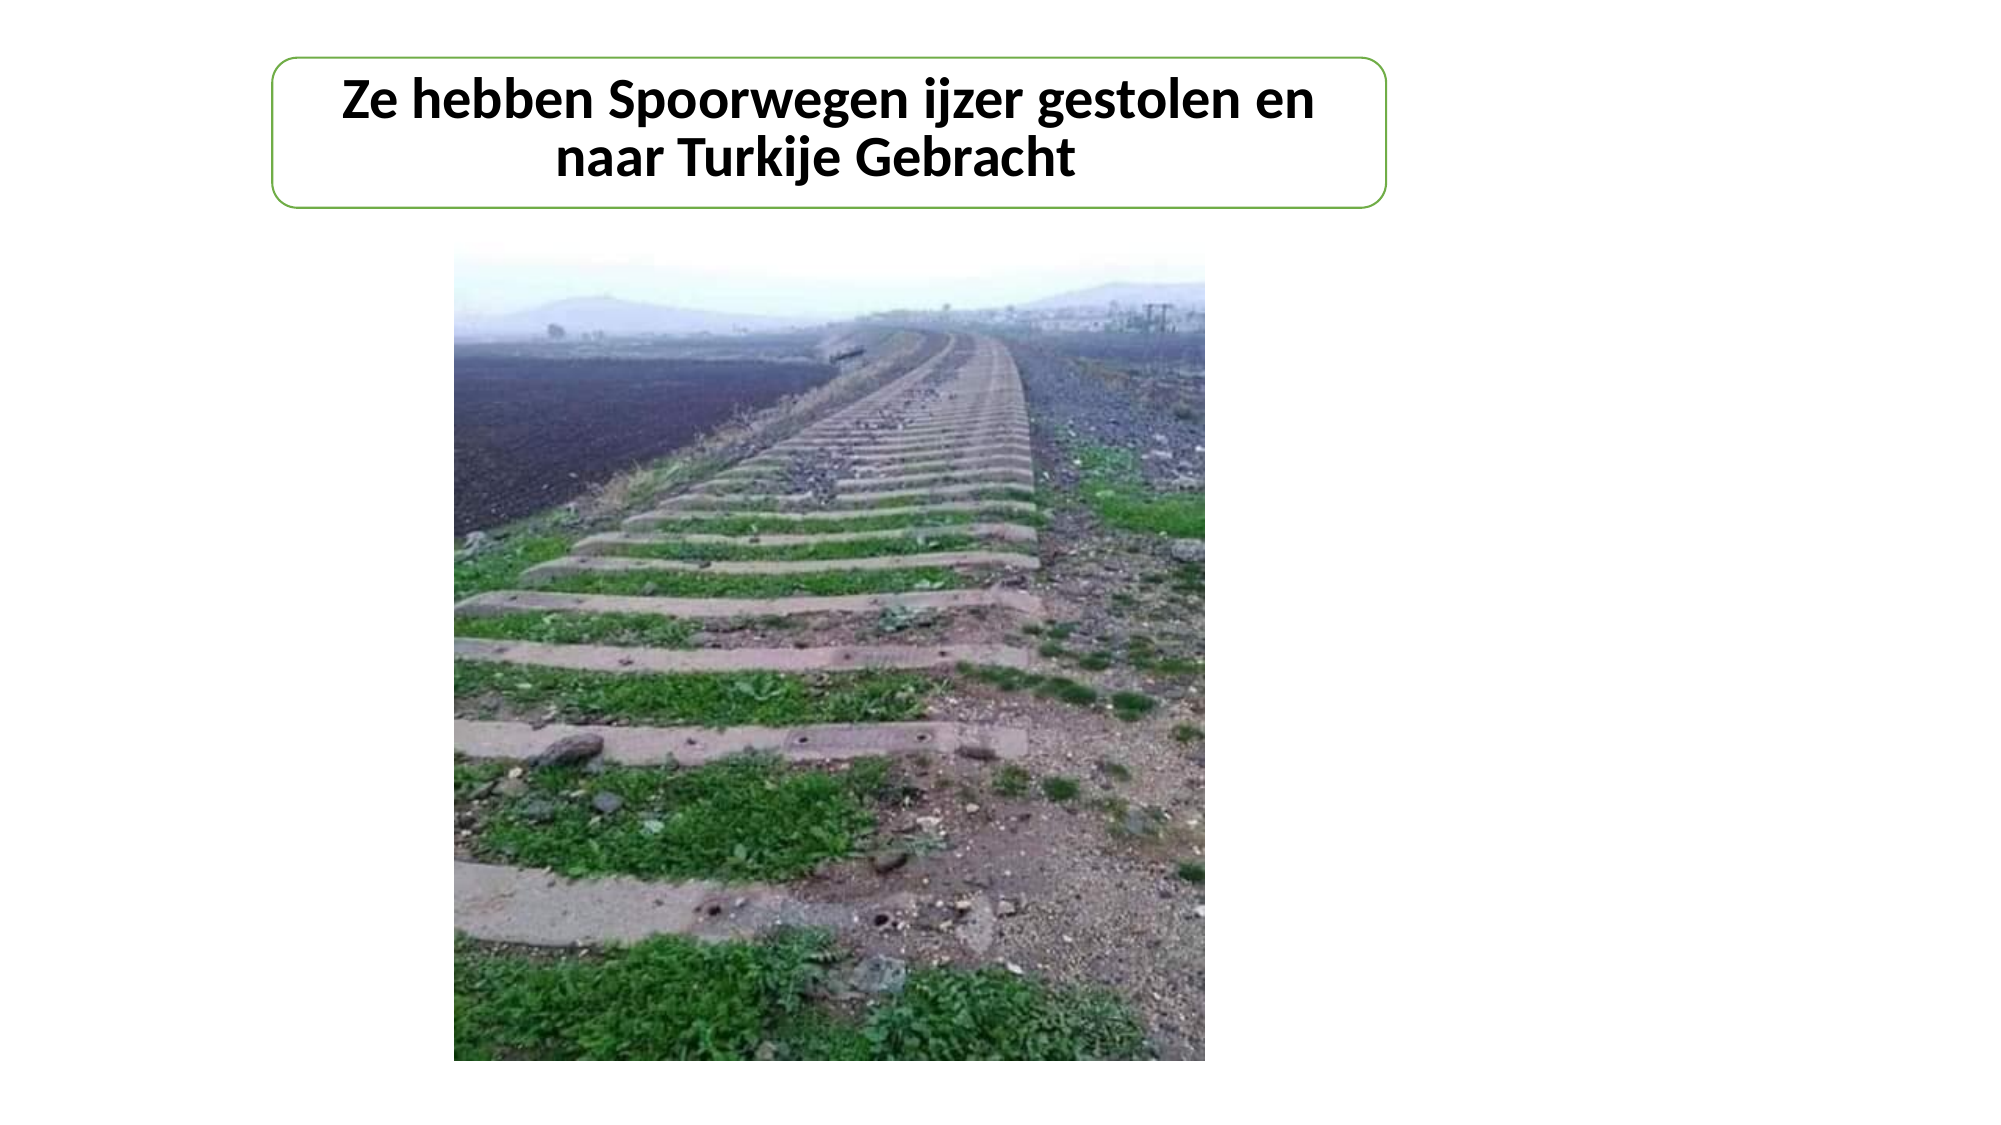

Ze hebben Spoorwegen ijzer gestolen en naar Turkije Gebracht